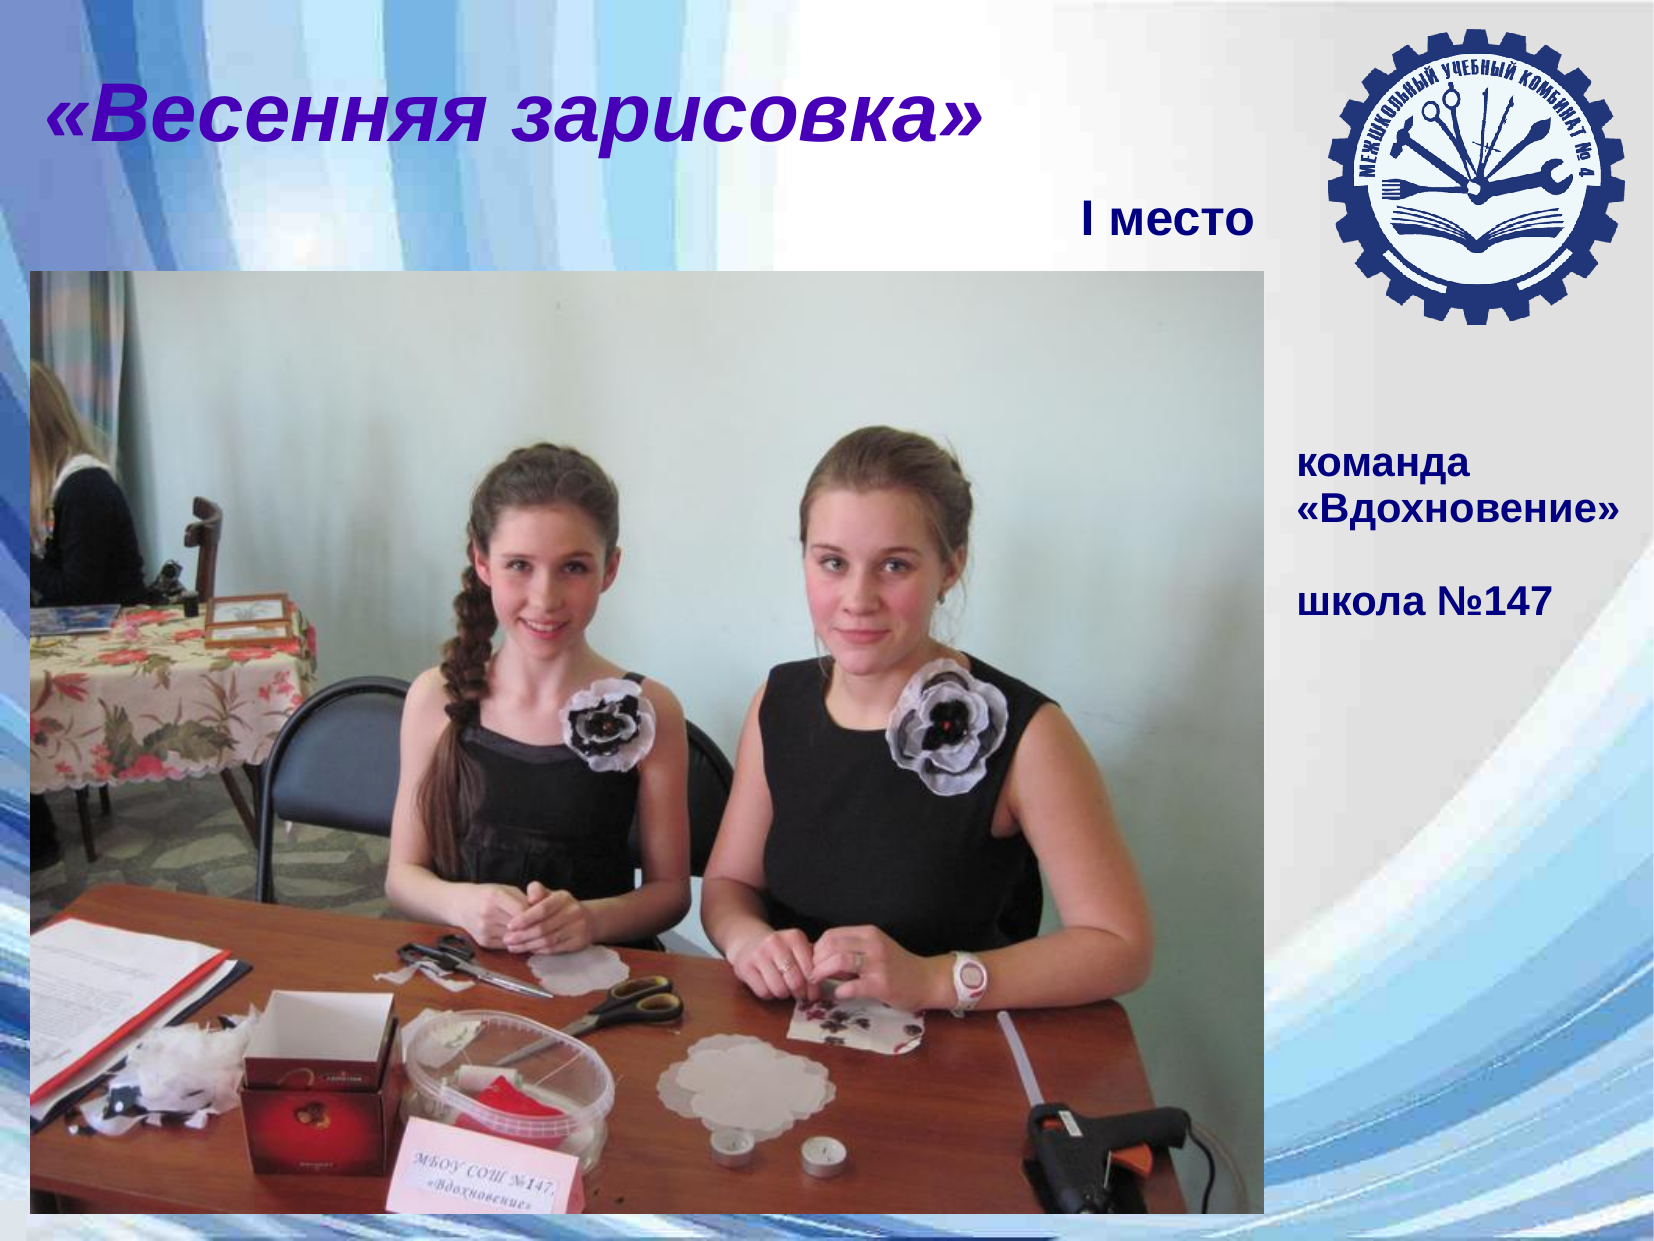

«Весенняя зарисовка»
I место
команда «Вдохновение»
школа №147